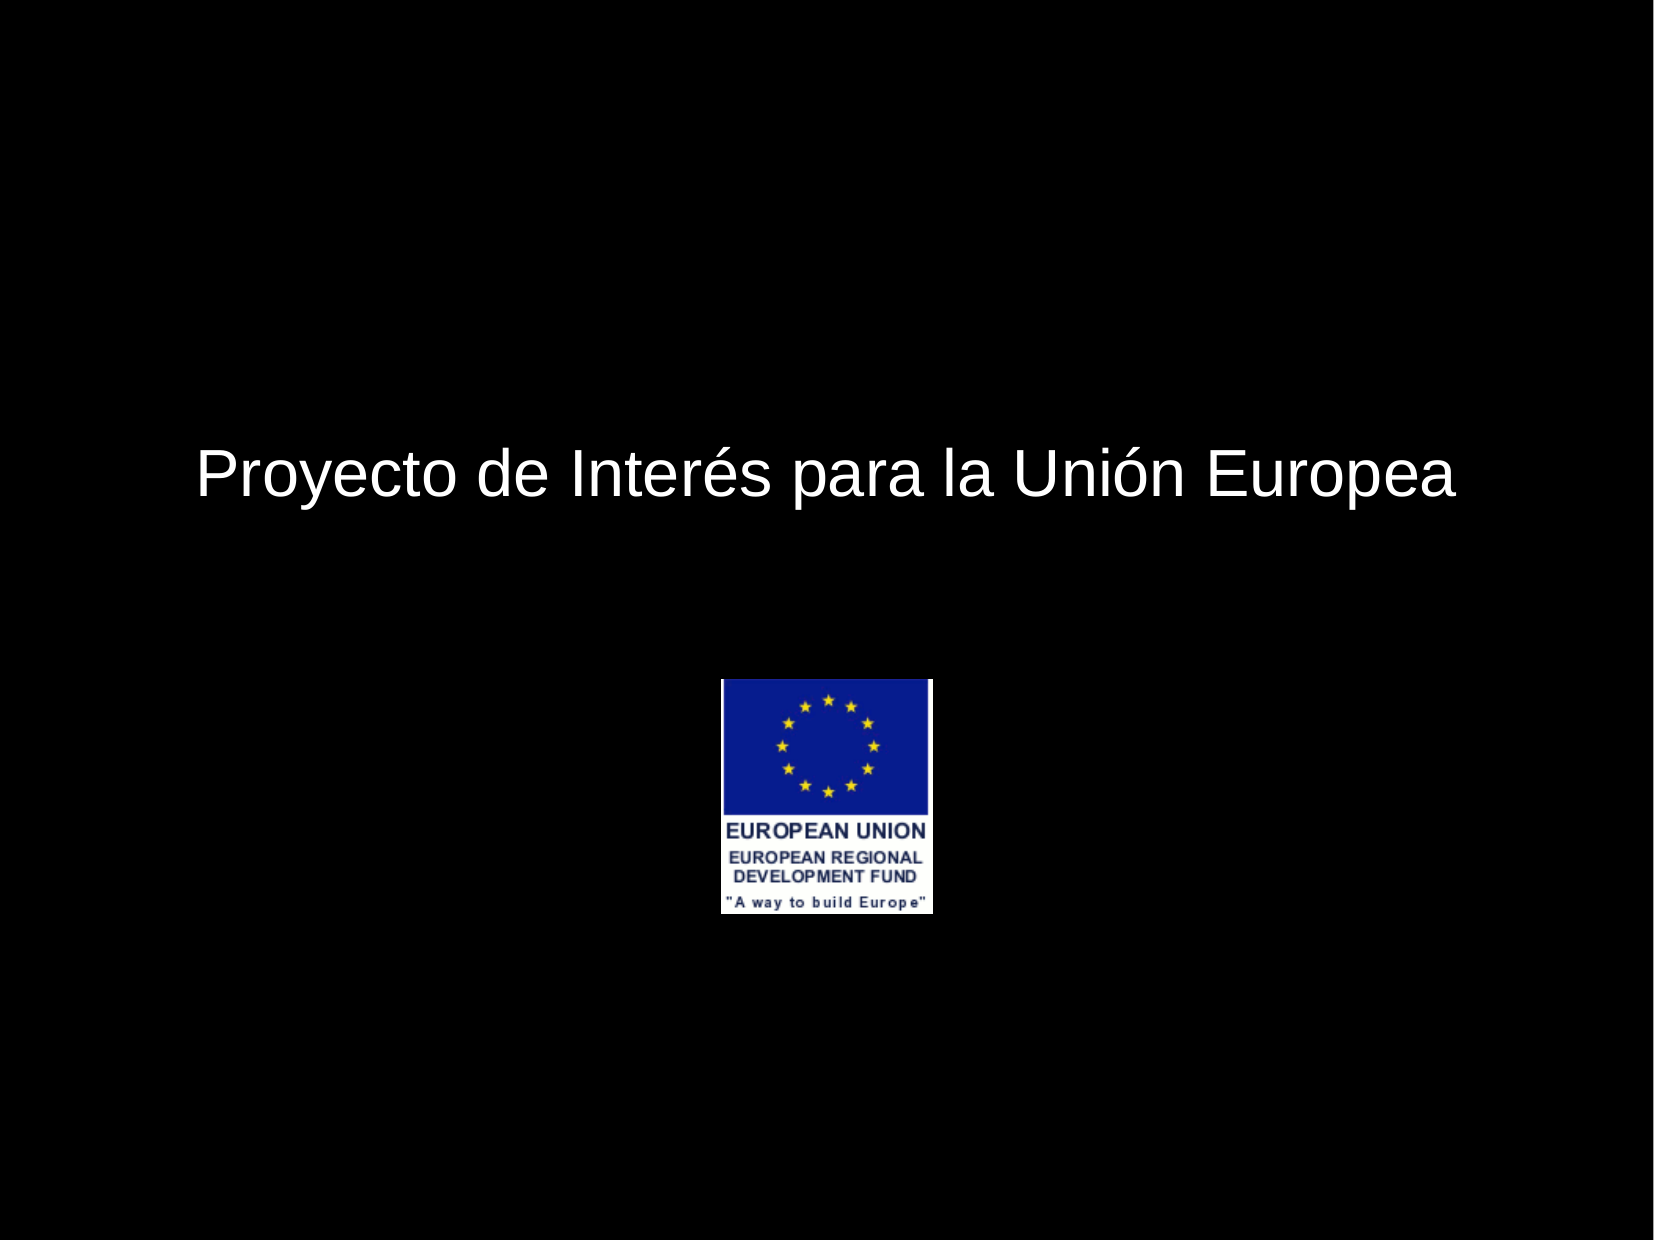

#
Proyecto de Interés para la Unión Europea